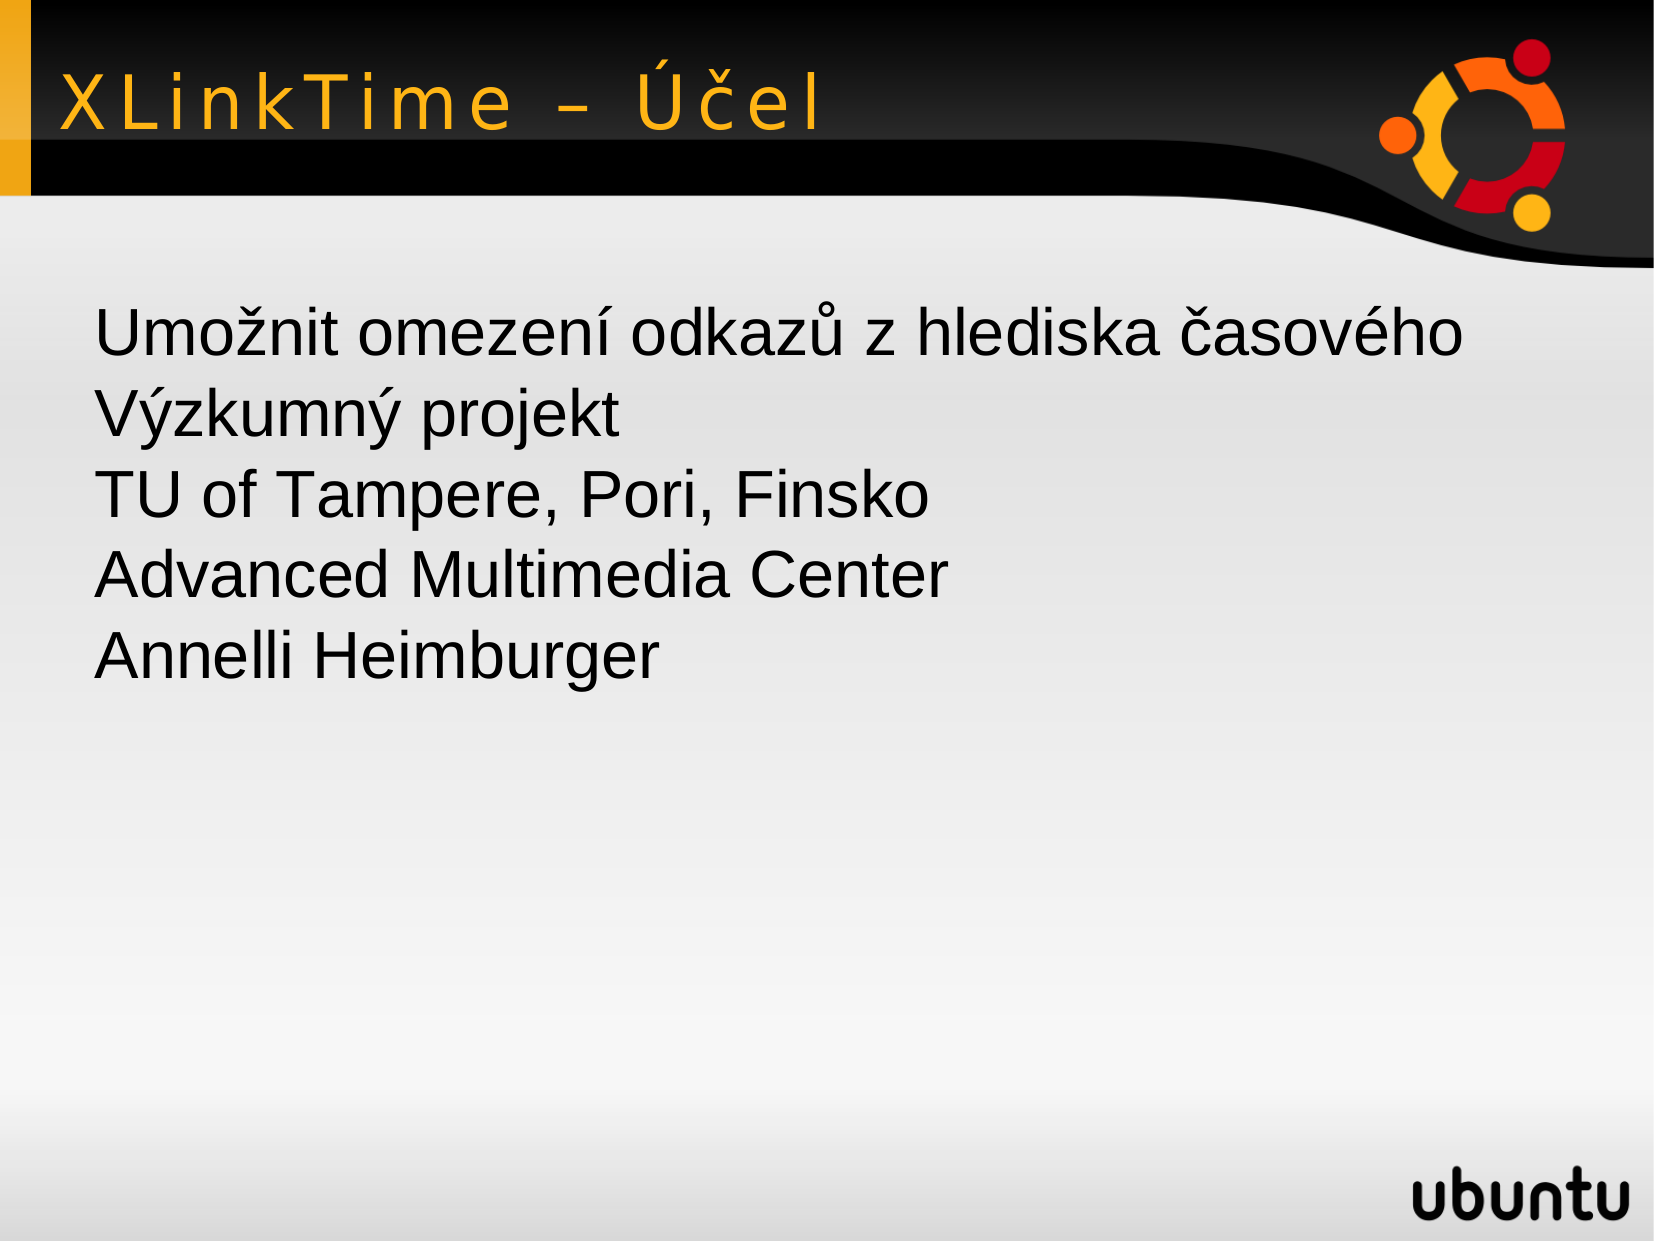

# XLinkTime – Účel
Umožnit omezení odkazů z hlediska časového
Výzkumný projekt
TU of Tampere, Pori, Finsko
Advanced Multimedia Center
Annelli Heimburger